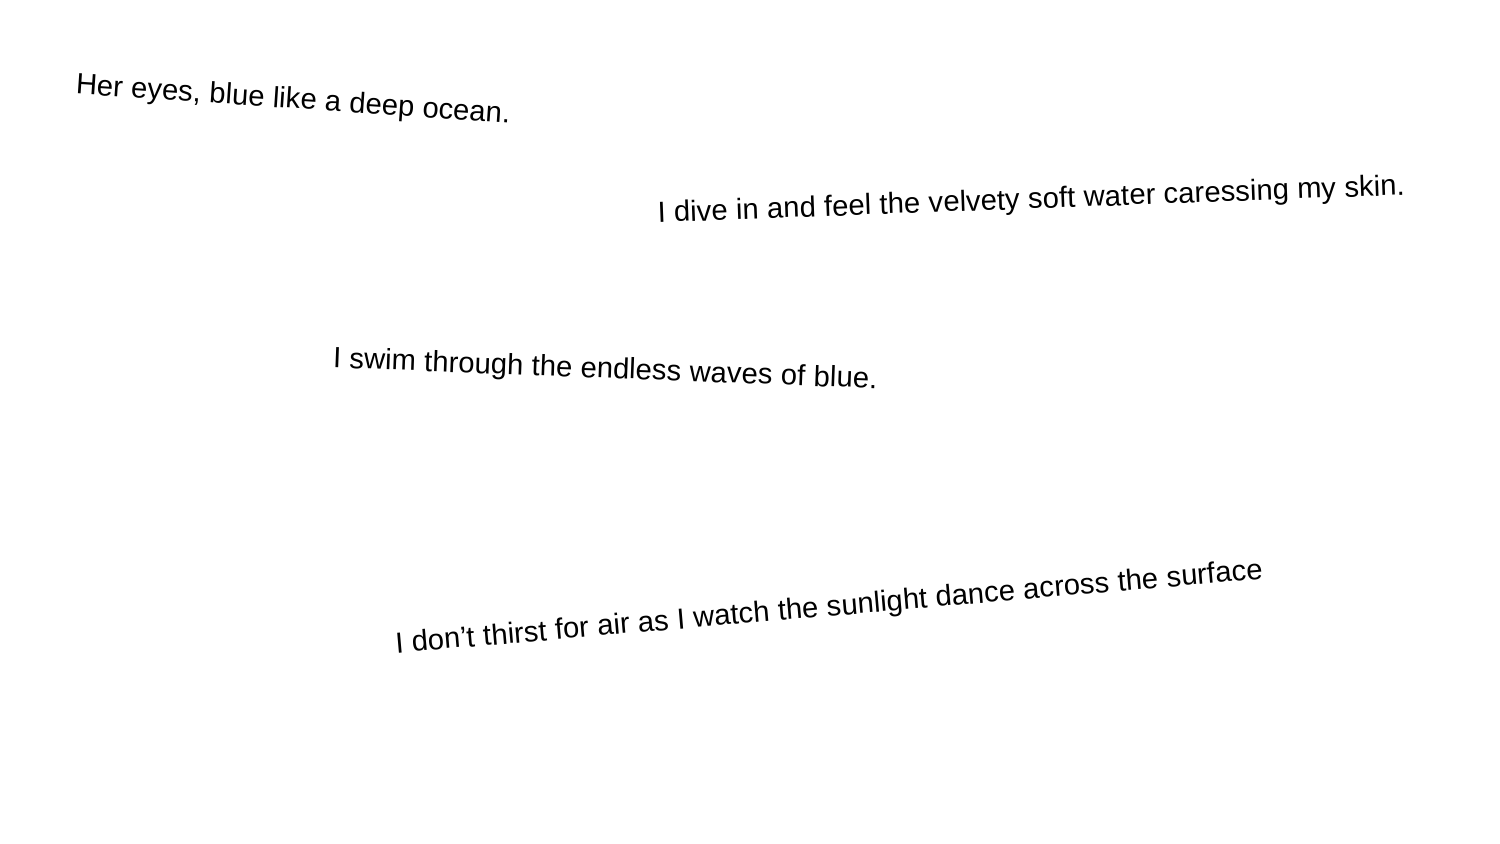

Her eyes, blue like a deep ocean.
I dive in and feel the velvety soft water caressing my skin.
I swim through the endless waves of blue.
I don’t thirst for air as I watch the sunlight dance across the surface